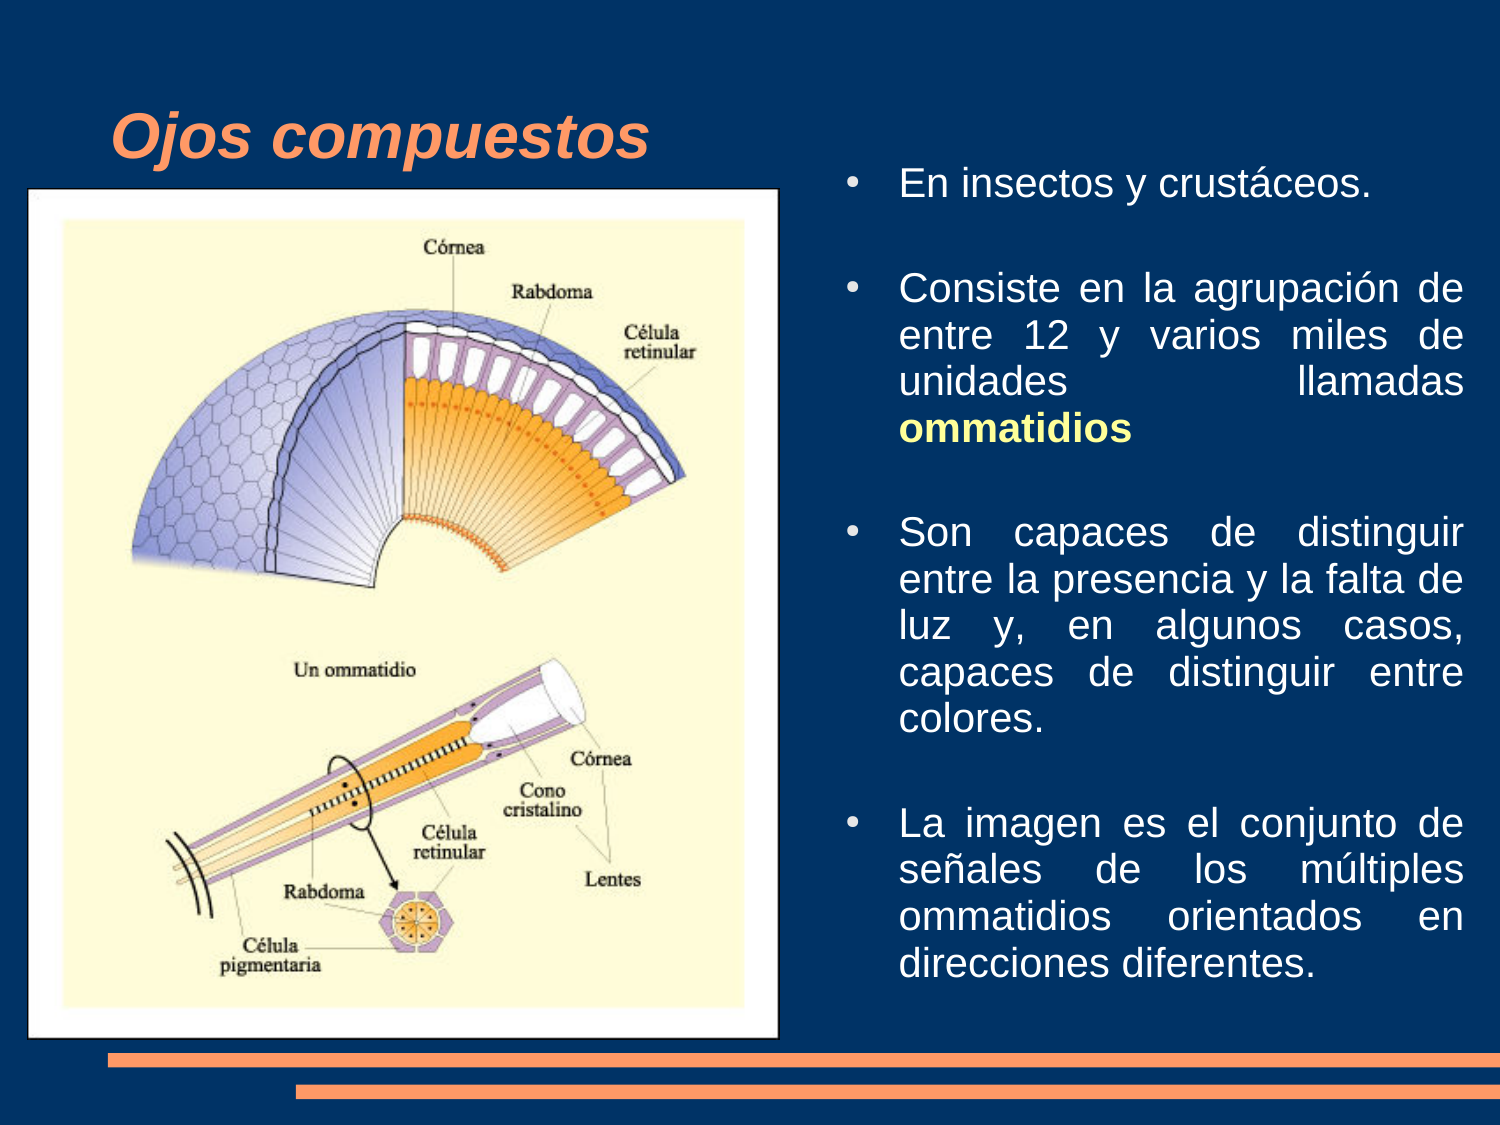

# Ojos compuestos
En insectos y crustáceos.
Consiste en la agrupación de entre 12 y varios miles de unidades llamadas ommatidios
Son capaces de distinguir entre la presencia y la falta de luz y, en algunos casos, capaces de distinguir entre colores.
La imagen es el conjunto de señales de los múltiples ommatidios orientados en direcciones diferentes.